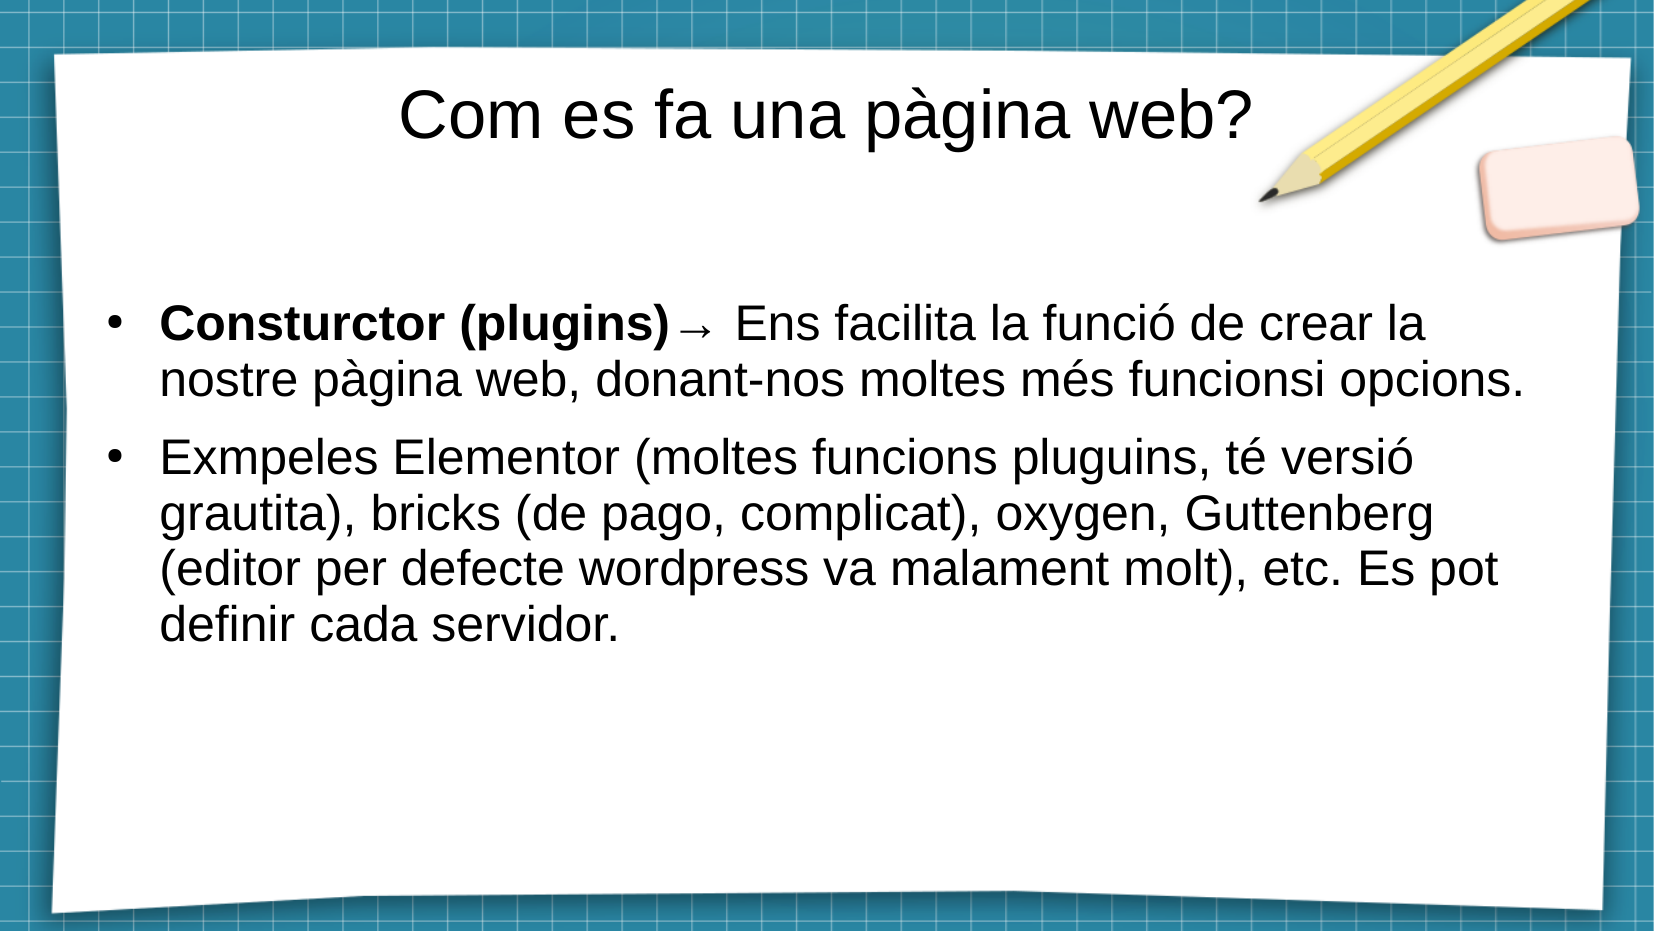

# Com es fa una pàgina web?
Consturctor (plugins)→ Ens facilita la funció de crear la nostre pàgina web, donant-nos moltes més funcionsi opcions.
Exmpeles Elementor (moltes funcions pluguins, té versió grautita), bricks (de pago, complicat), oxygen, Guttenberg (editor per defecte wordpress va malament molt), etc. Es pot definir cada servidor.